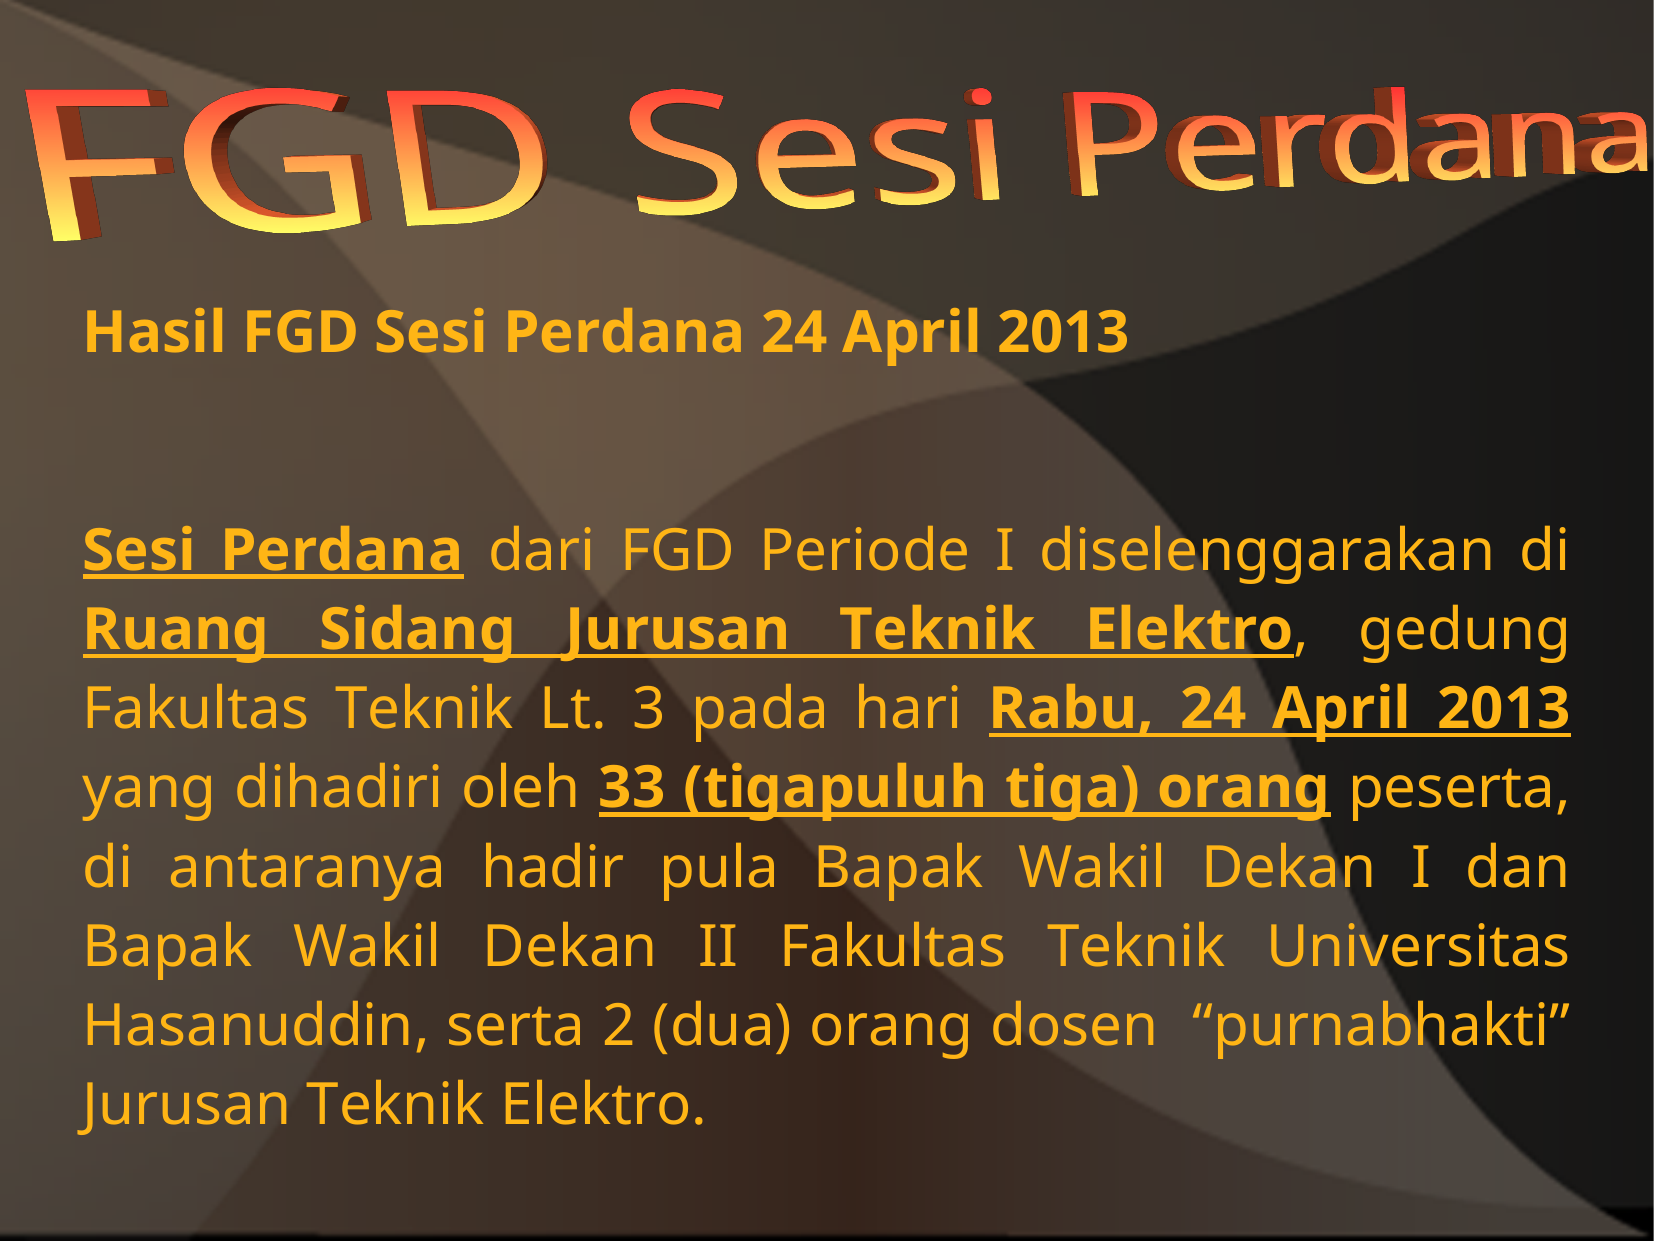

FGD Sesi Perdana
# Hasil FGD Sesi Perdana 24 April 2013
Sesi Perdana dari FGD Periode I diselenggarakan di Ruang Sidang Jurusan Teknik Elektro, gedung Fakultas Teknik Lt. 3 pada hari Rabu, 24 April 2013 yang dihadiri oleh 33 (tigapuluh tiga) orang peserta, di antaranya hadir pula Bapak Wakil Dekan I dan Bapak Wakil Dekan II Fakultas Teknik Universitas Hasanuddin, serta 2 (dua) orang dosen “purnabhakti” Jurusan Teknik Elektro.